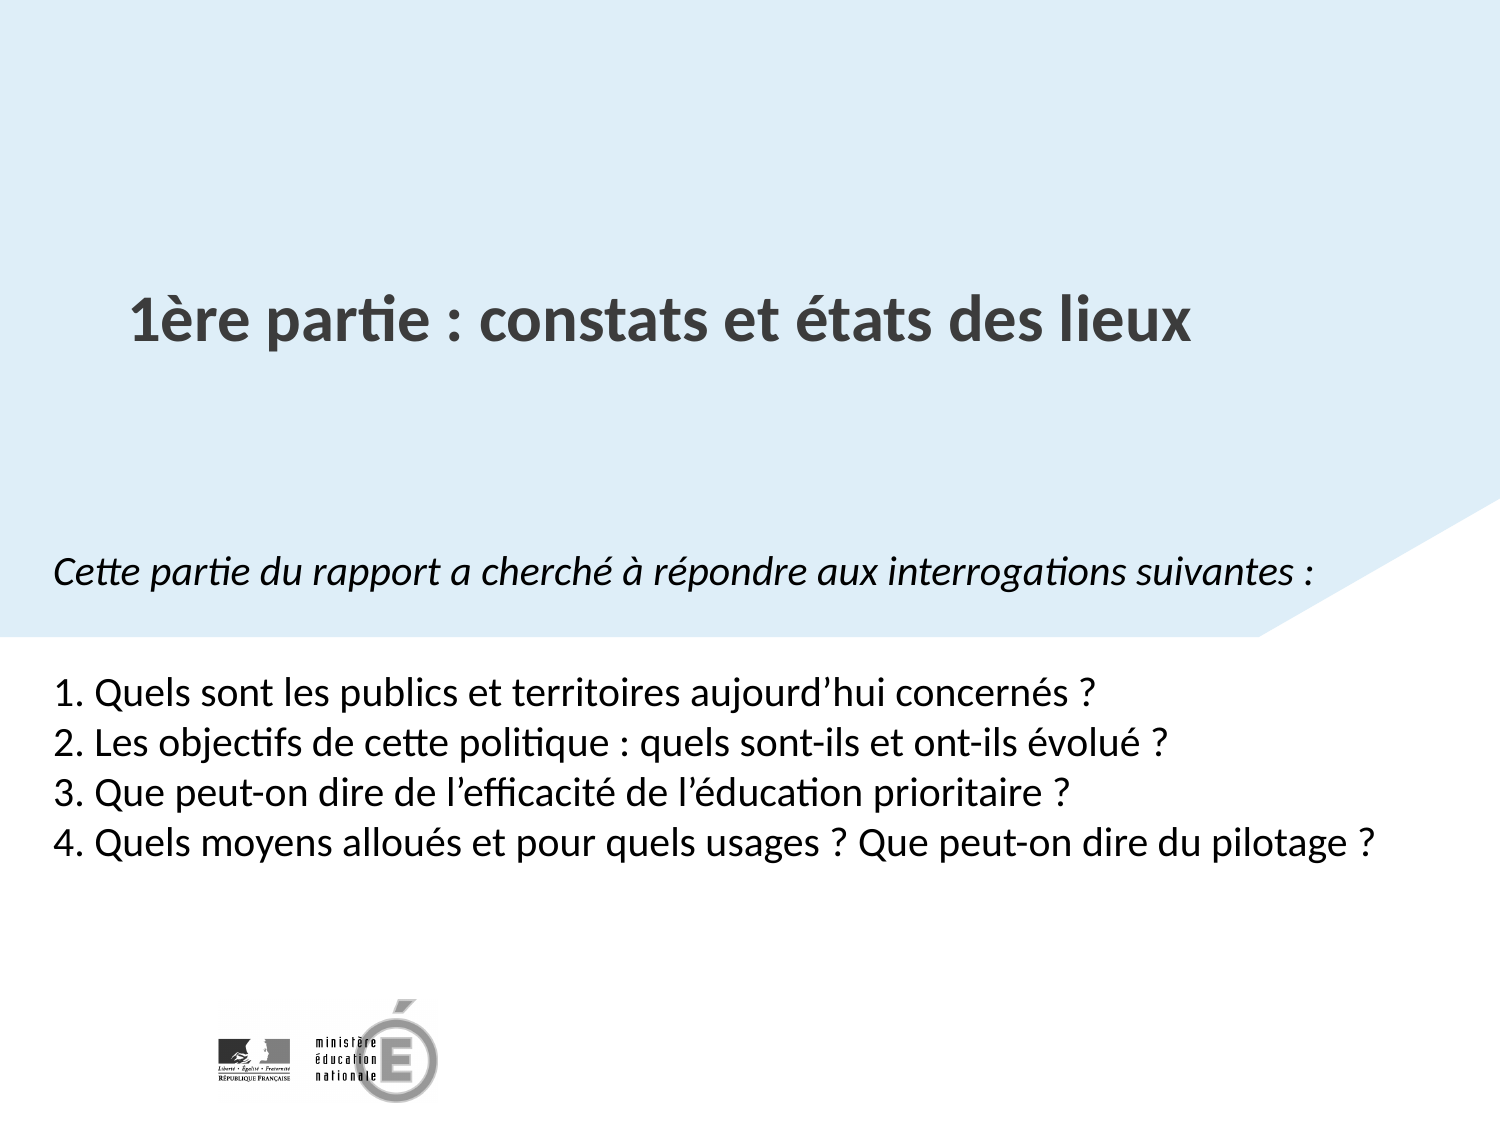

1ère partie : constats et états des lieux
Cette partie du rapport a cherché à répondre aux interrogations suivantes :
1. Quels sont les publics et territoires aujourd’hui concernés ?
2. Les objectifs de cette politique : quels sont-ils et ont-ils évolué ?
3. Que peut-on dire de l’efficacité de l’éducation prioritaire ?
4. Quels moyens alloués et pour quels usages ? Que peut-on dire du pilotage ?